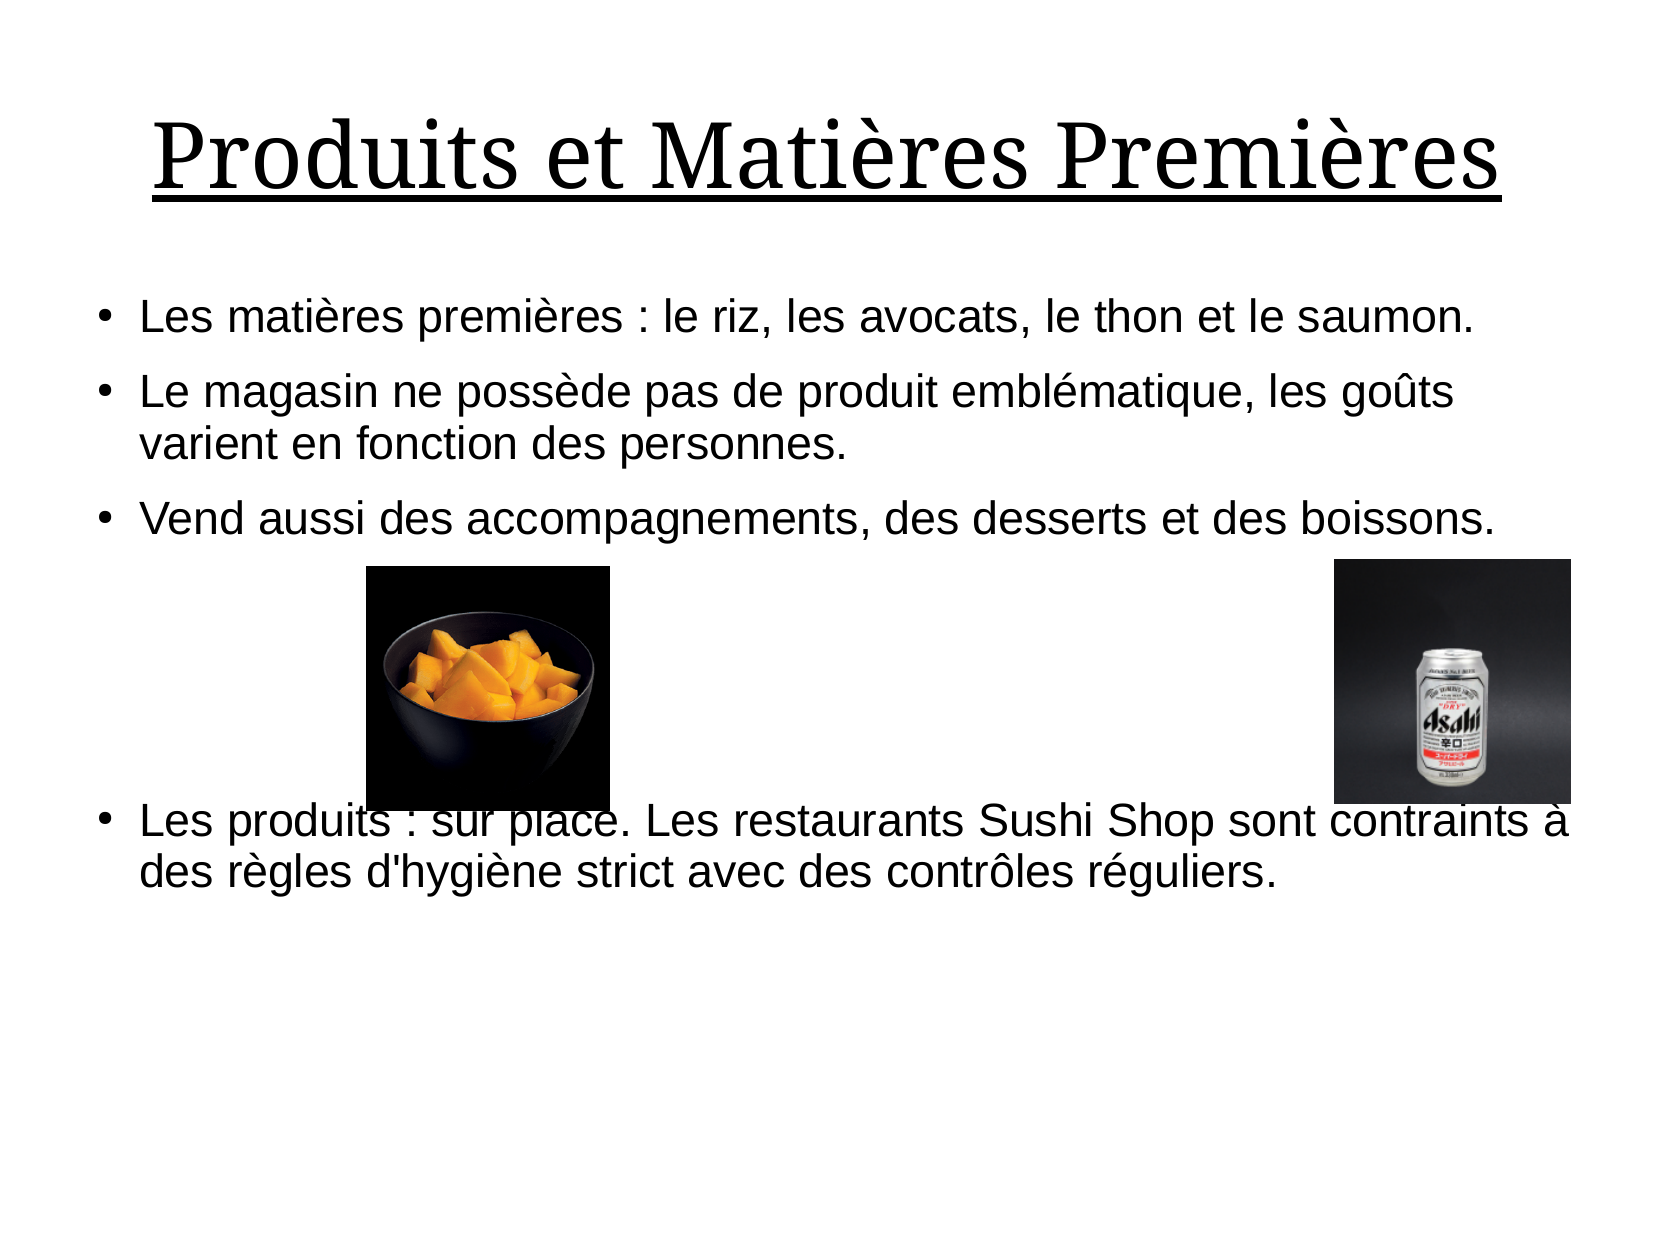

# Produits et Matières Premières
Les matières premières : le riz, les avocats, le thon et le saumon.
Le magasin ne possède pas de produit emblématique, les goûts varient en fonction des personnes.
Vend aussi des accompagnements, des desserts et des boissons.
Les produits : sur place. Les restaurants Sushi Shop sont contraints à des règles d'hygiène strict avec des contrôles réguliers.